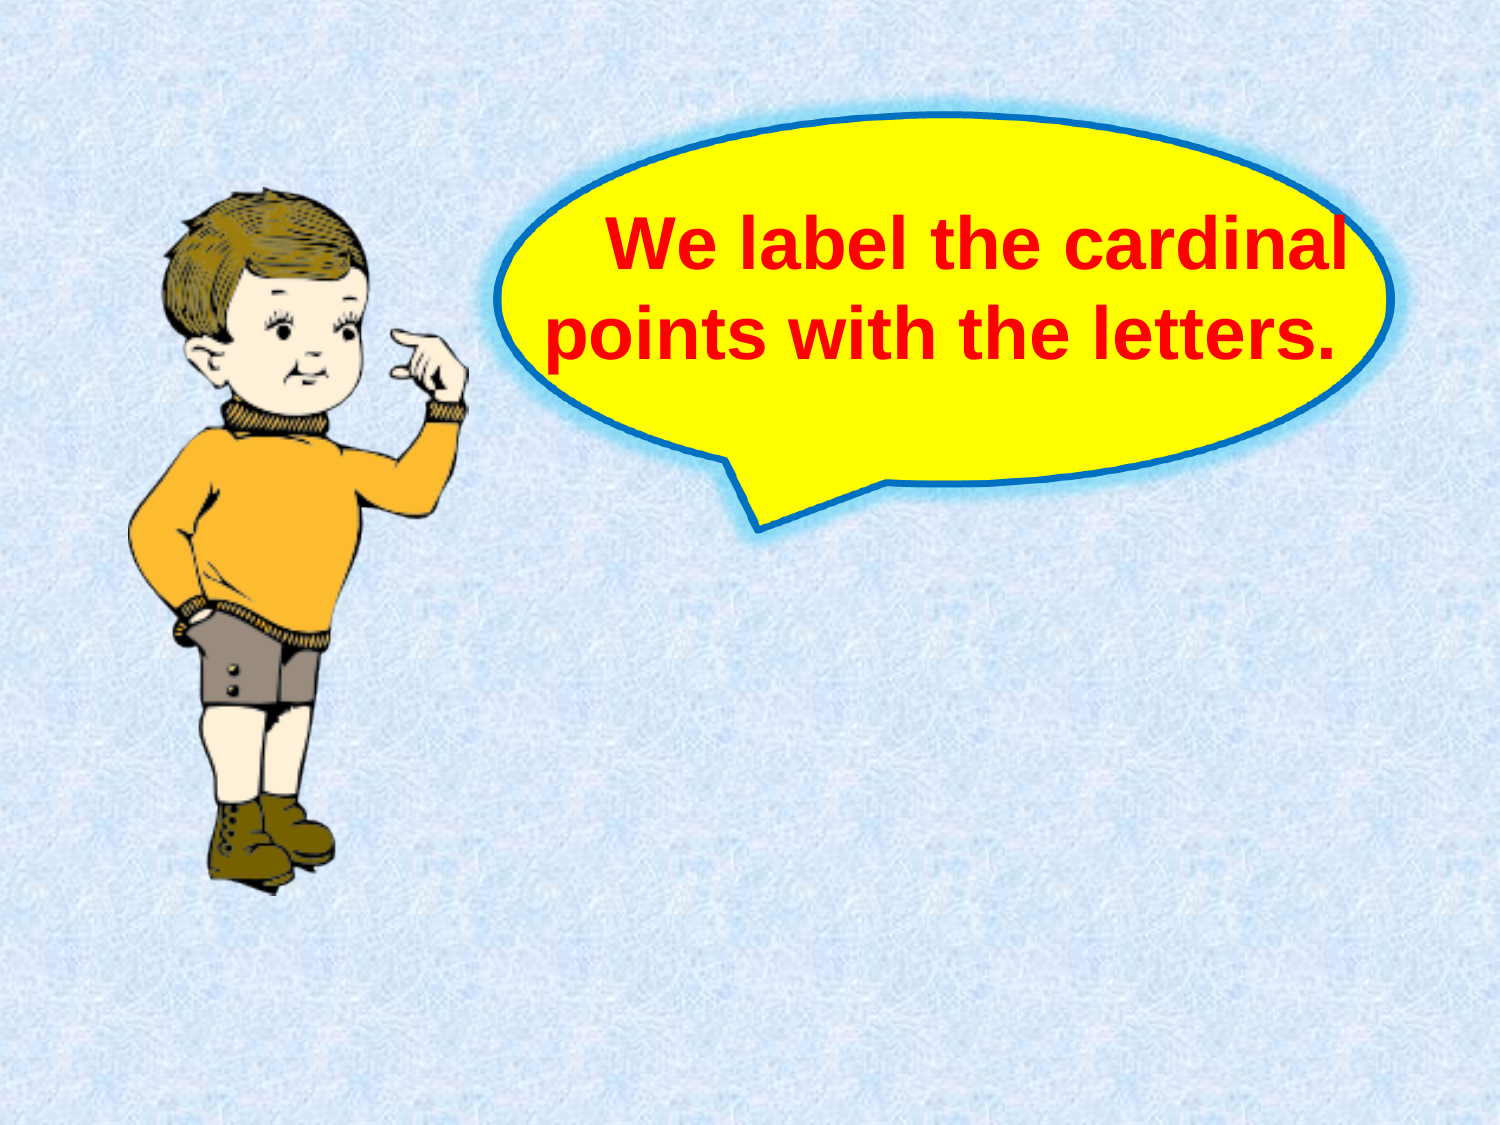

We label the cardinal
points with the letters.